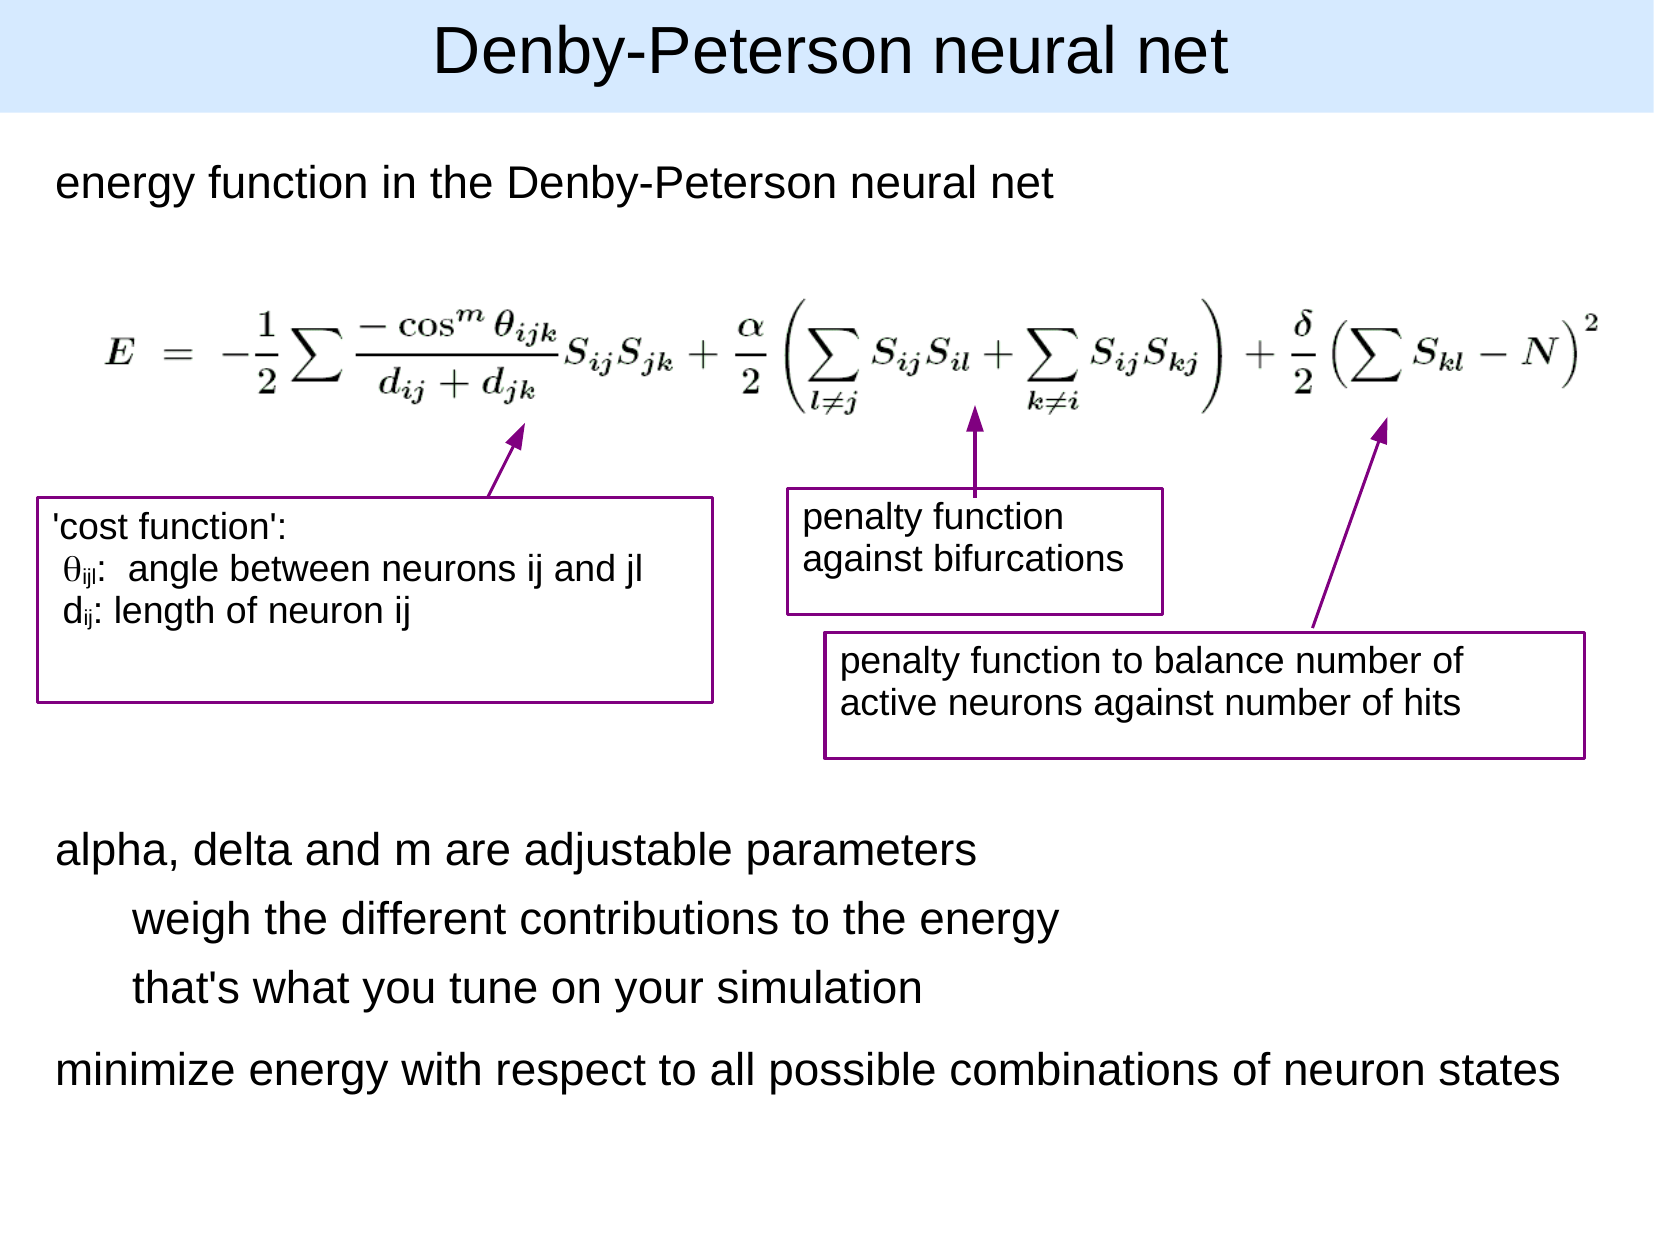

# Denby-Peterson neural net
energy function in the Denby-Peterson neural net
penalty function against bifurcations
'cost function':
 ijl: angle between neurons ij and jl
 dij: length of neuron ij
penalty function to balance number of active neurons against number of hits
alpha, delta and m are adjustable parameters
weigh the different contributions to the energy
that's what you tune on your simulation
minimize energy with respect to all possible combinations of neuron states